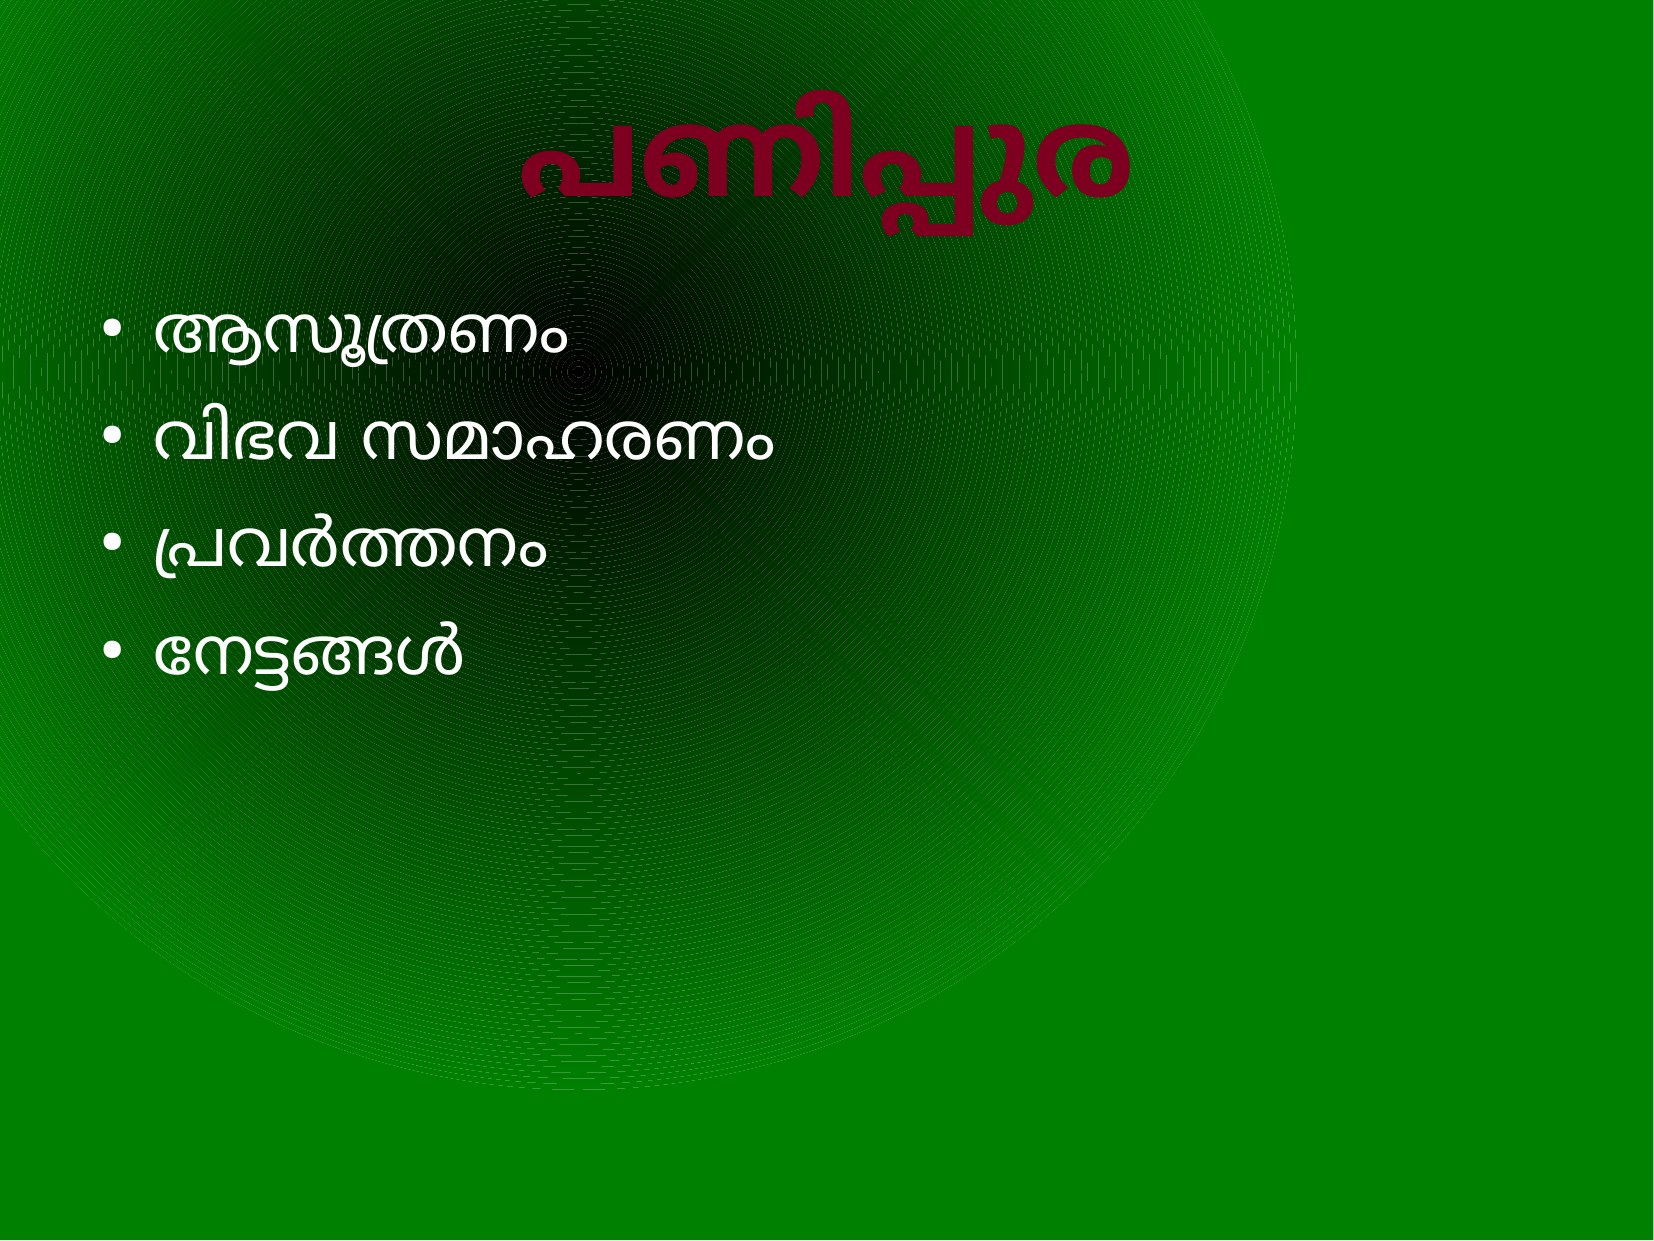

# പണിപ്പുര
ആസൂത്രണം
വിഭവ സമാഹരണം
പ്രവര്‍ത്തനം
നേട്ടങ്ങള്‍